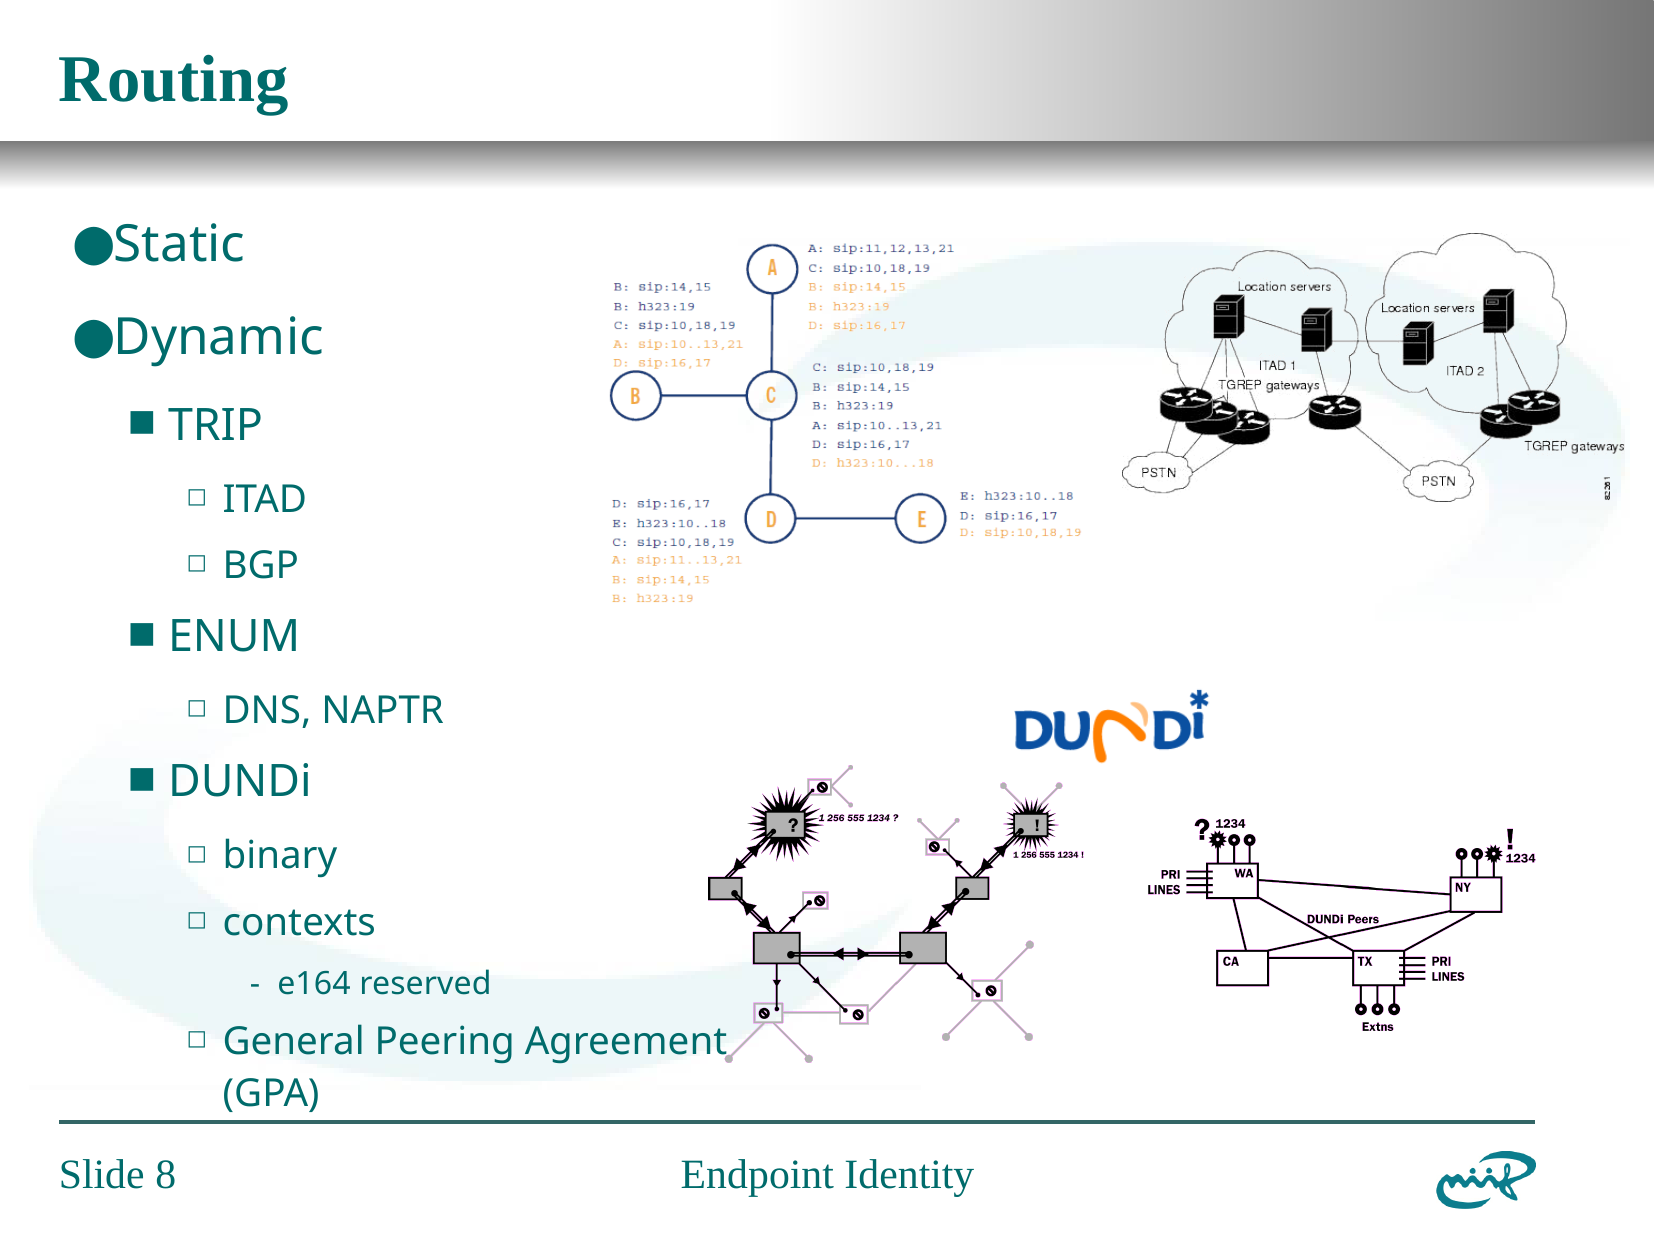

# Routing
Static
Dynamic
TRIP
ITAD
BGP
ENUM
DNS, NAPTR
DUNDi
binary
contexts
e164 reserved
General Peering Agreement (GPA)
8
Endpoint Identity